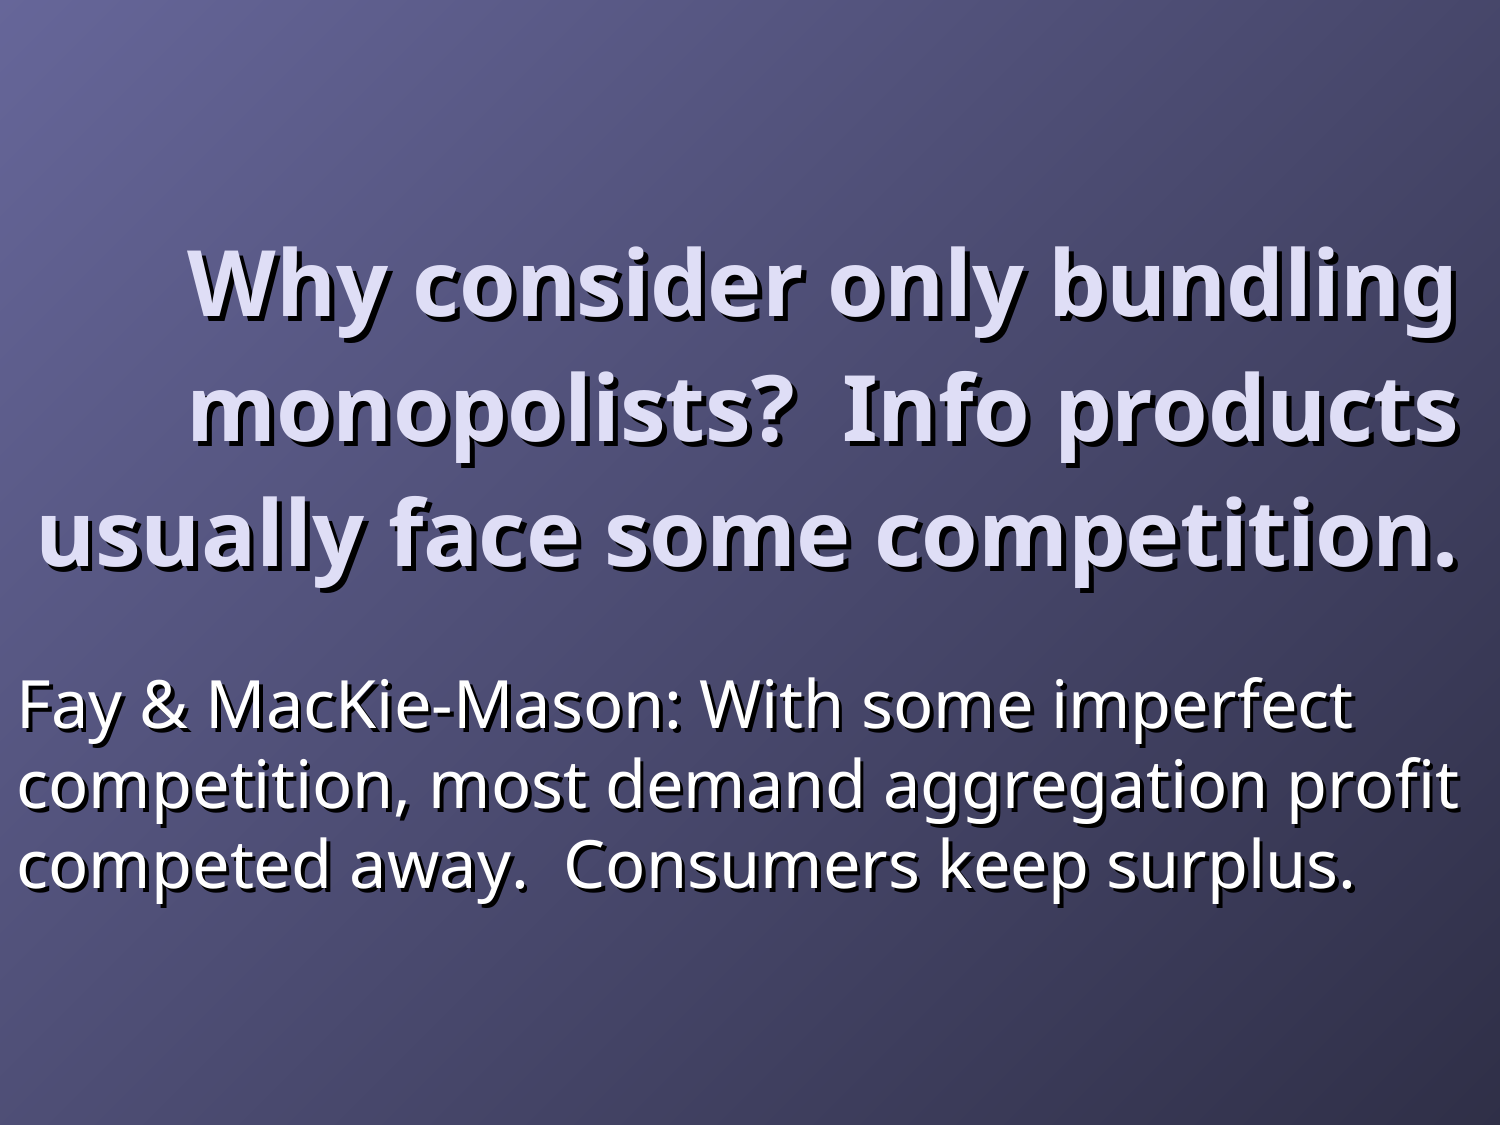

# Why consider only bundling monopolists? Info products usually face some competition.
Fay & MacKie-Mason: With some imperfect
competition, most demand aggregation profit
competed away. Consumers keep surplus.